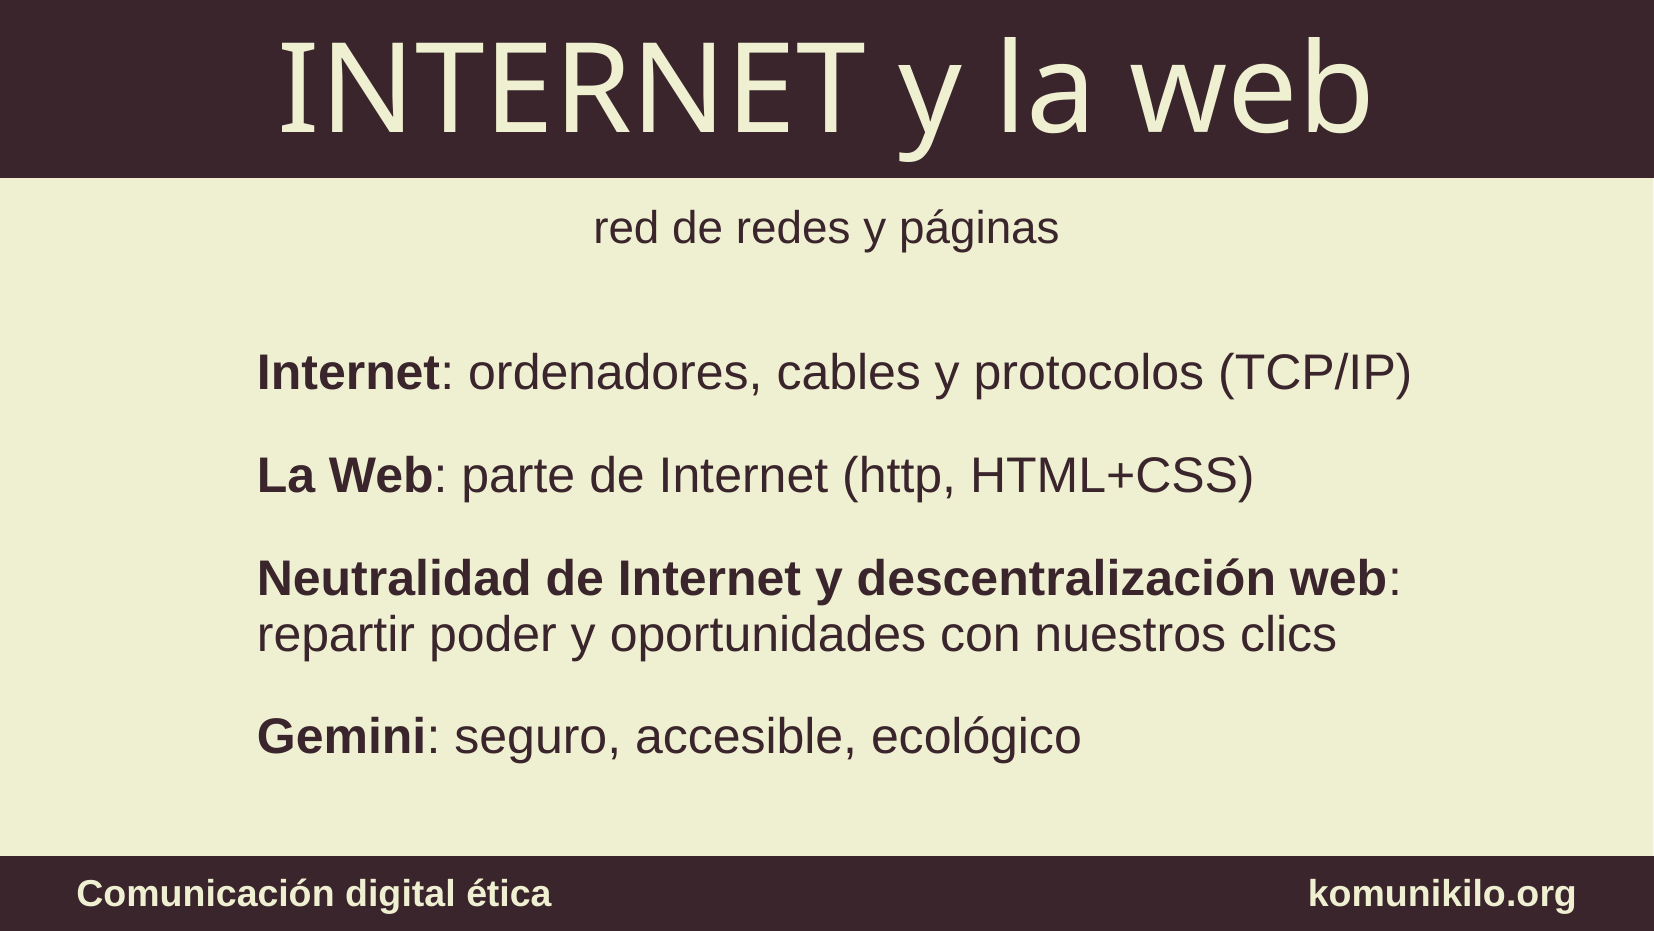

# INTERNET y la web
red de redes y páginas
Internet: ordenadores, cables y protocolos (TCP/IP)
La Web: parte de Internet (http, HTML+CSS)
Neutralidad de Internet y descentralización web: repartir poder y oportunidades con nuestros clics
Gemini: seguro, accesible, ecológico
Comunicación digital ética komunikilo.org